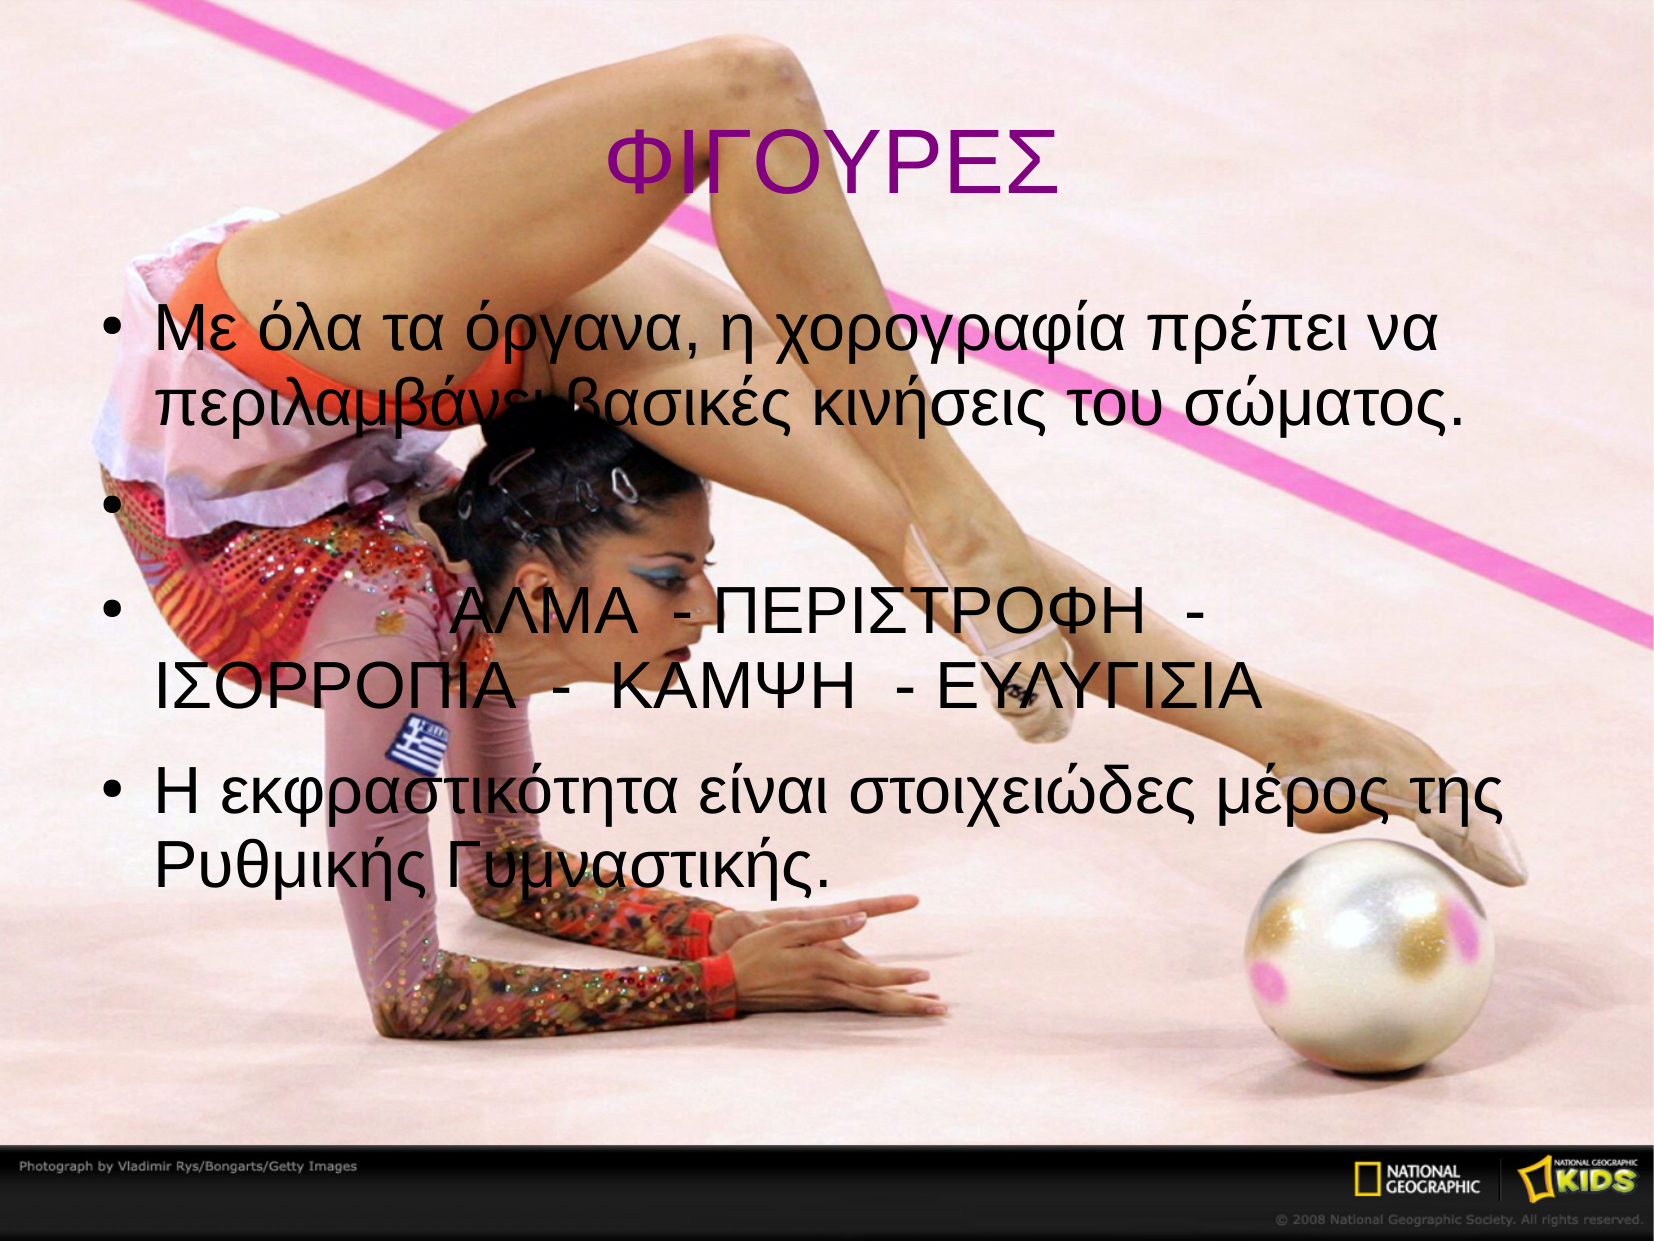

# ΦΙΓΟΥΡΕΣ
Με όλα τα όργανα, η χορογραφία πρέπει να περιλαμβάνει βασικές κινήσεις του σώματος.
 ΑΛΜΑ - ΠΕΡΙΣΤΡΟΦΗ - ΙΣΟΡΡΟΠΙΑ - ΚΑΜΨΗ - ΕΥΛΥΓΙΣΙΑ
Η εκφραστικότητα είναι στοιχειώδες μέρος της Ρυθμικής Γυμναστικής.